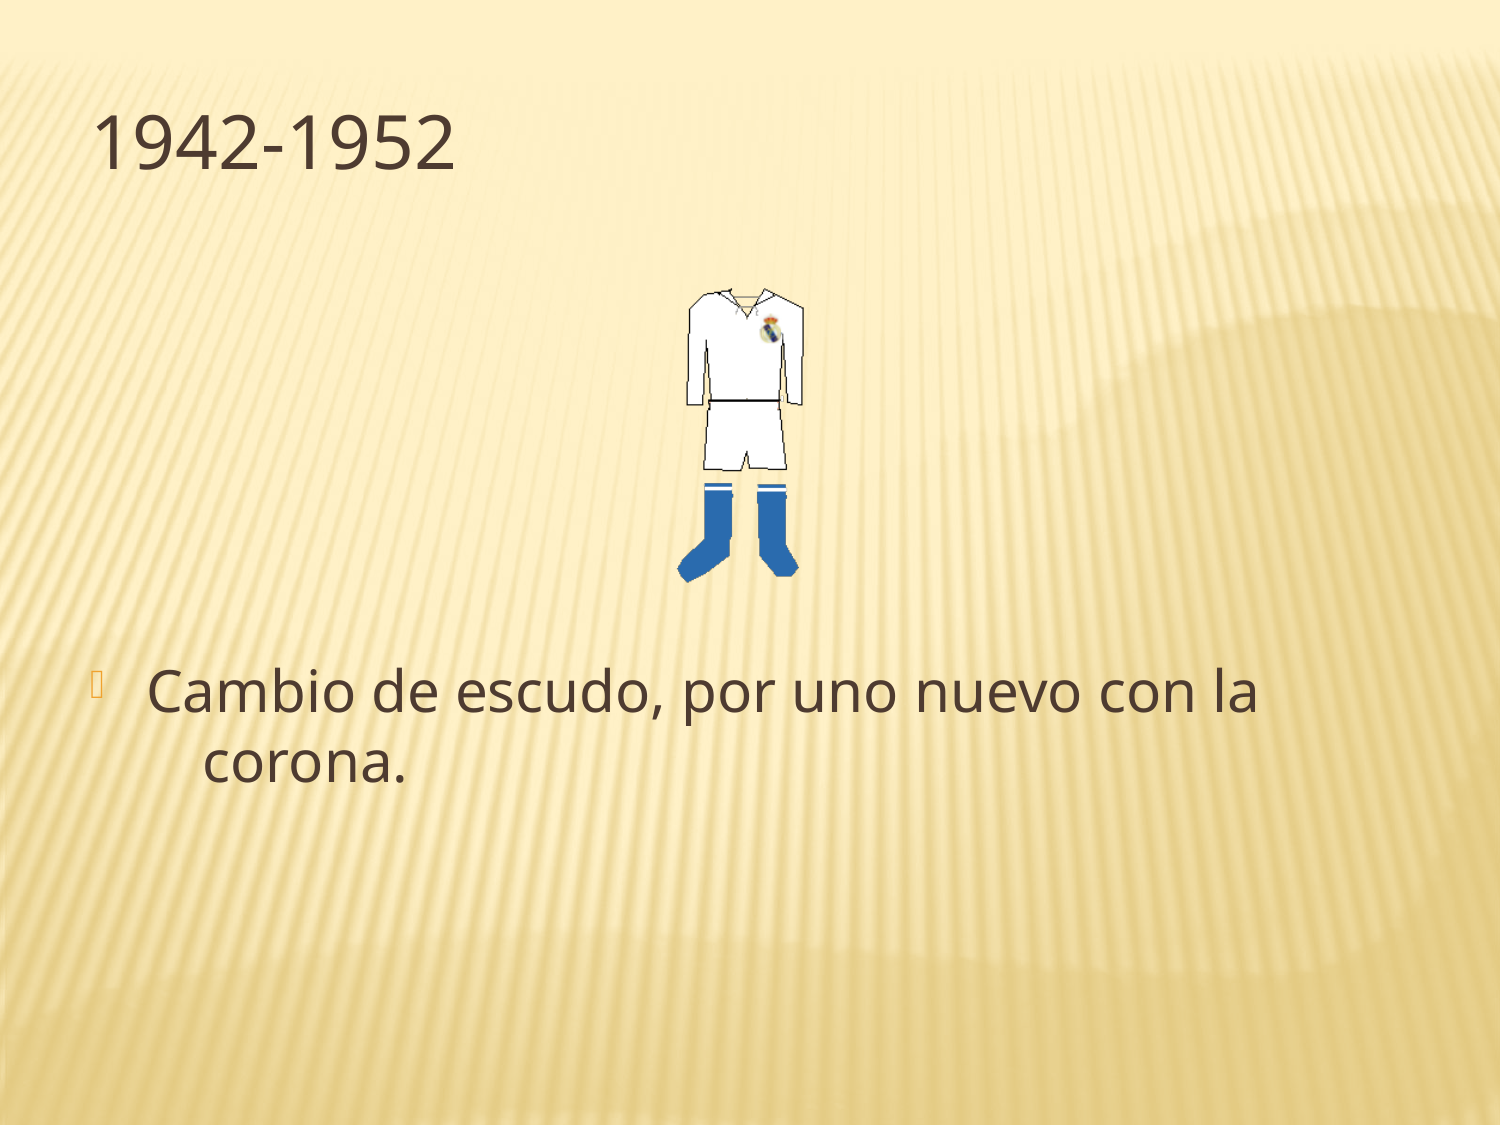

# 1942-1952
Cambio de escudo, por uno nuevo con la corona.